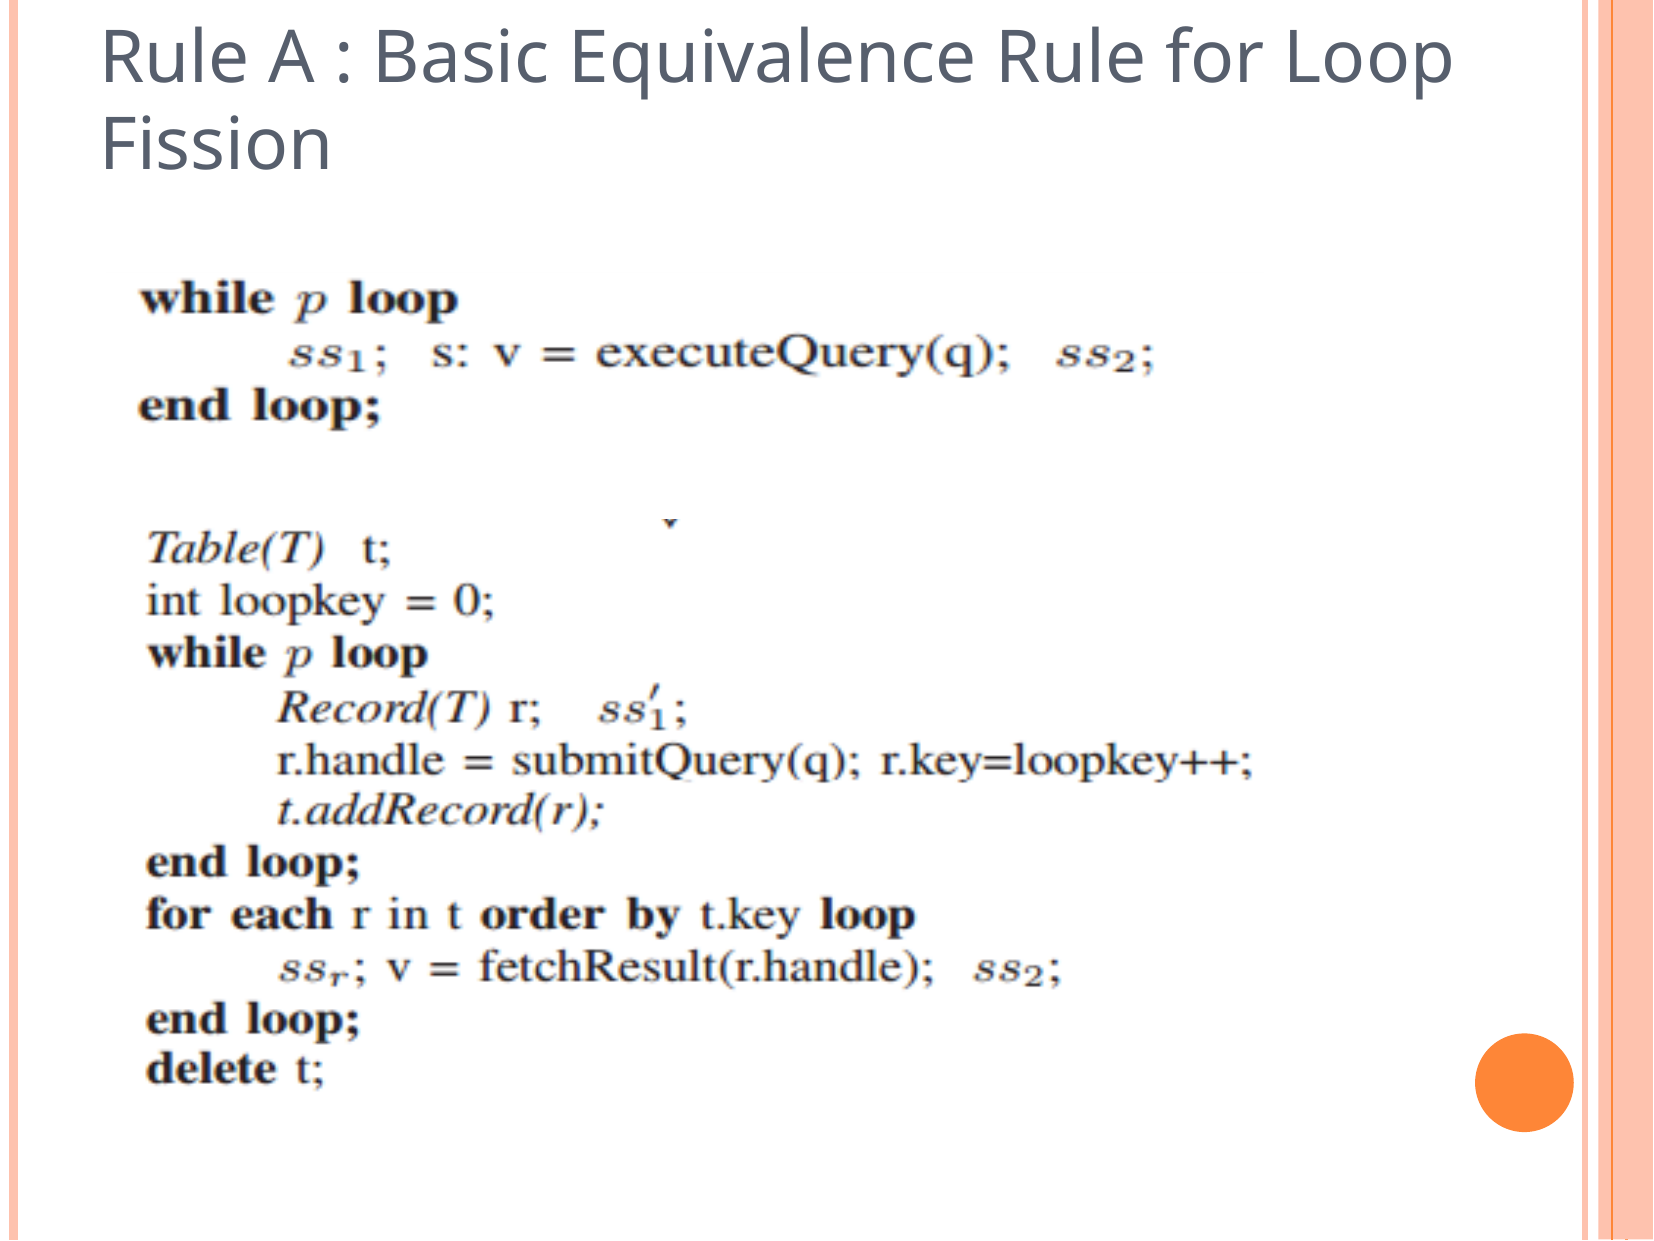

Rule A : Basic Equivalence Rule for Loop Fission
1A(i) Basic Form
/56